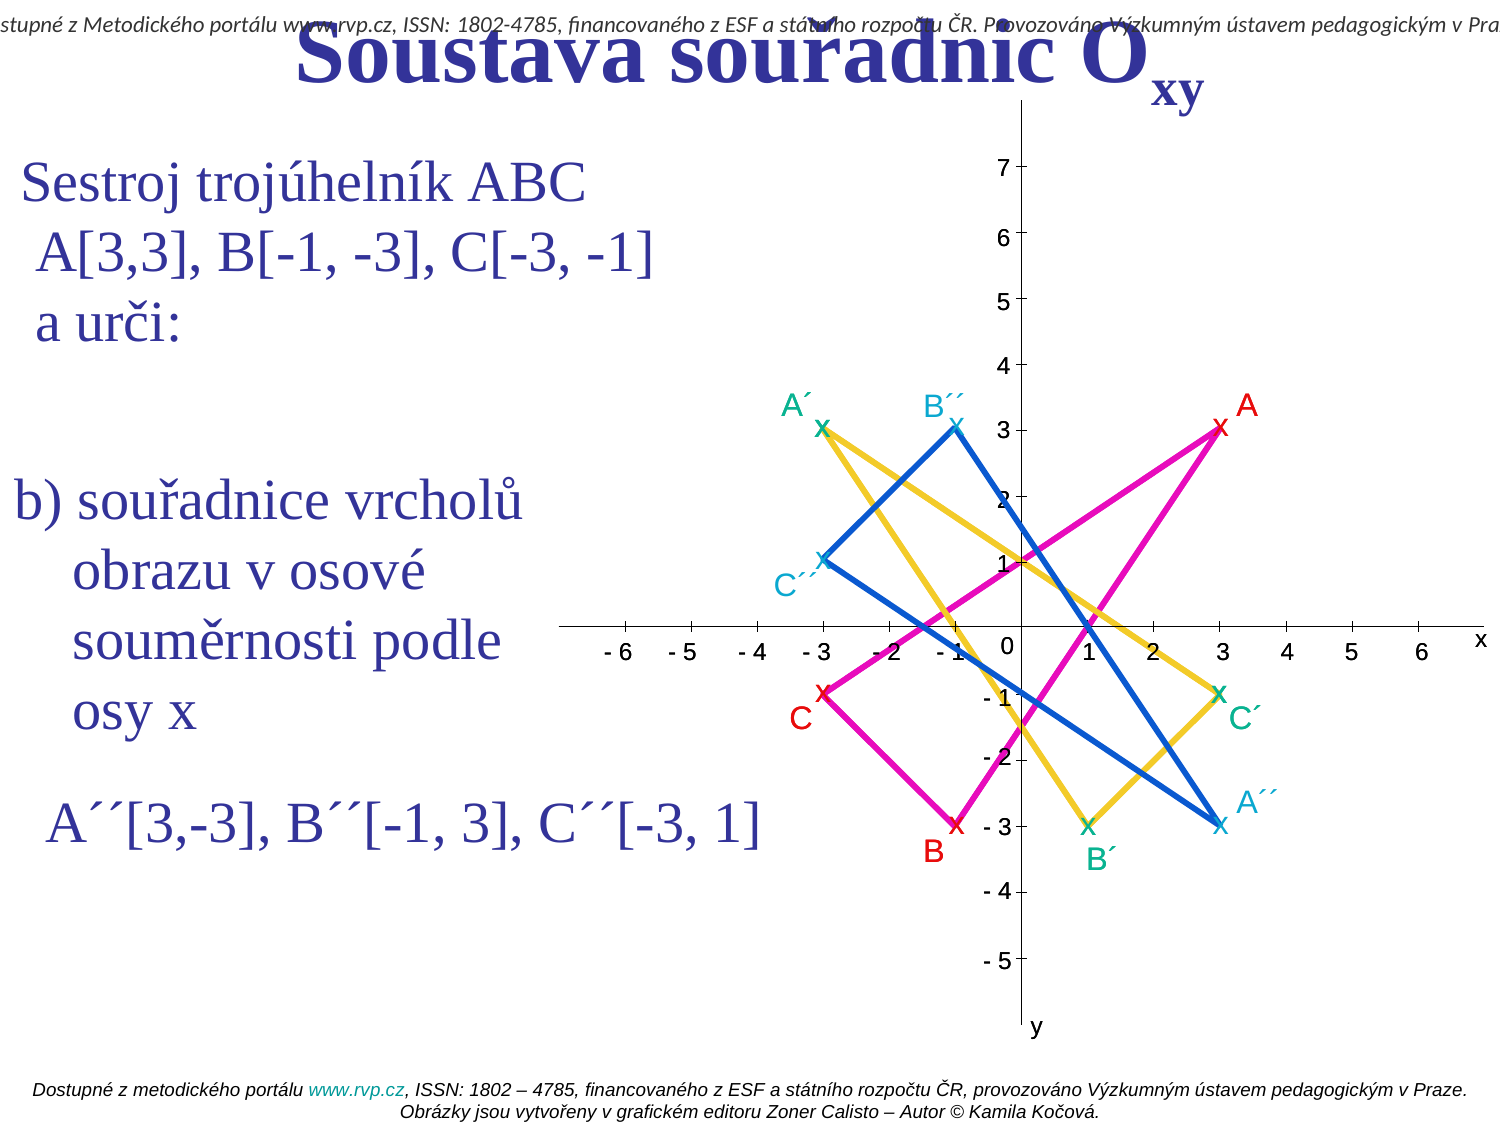

Soustava souřadnic Oxy
Dostupné z Metodického portálu www.rvp.cz, ISSN: 1802-4785, financovaného z ESF a státního rozpočtu ČR. Provozováno Výzkumným ústavem pedagogickým v Praze.
Sestroj trojúhelník ABC
 A[3,3], B[-1, -3], C[-3, -1]
 a urči:
b) souřadnice vrcholů
 obrazu v osové
 souměrnosti podle
 osy x
A´´[3,-3], B´´[-1, 3], C´´[-3, 1]
Dostupné z metodického portálu www.rvp.cz, ISSN: 1802 – 4785, financovaného z ESF a státního rozpočtu ČR, provozováno Výzkumným ústavem pedagogickým v Praze. Obrázky jsou vytvořeny v grafickém editoru Zoner Calisto – Autor © Kamila Kočová.